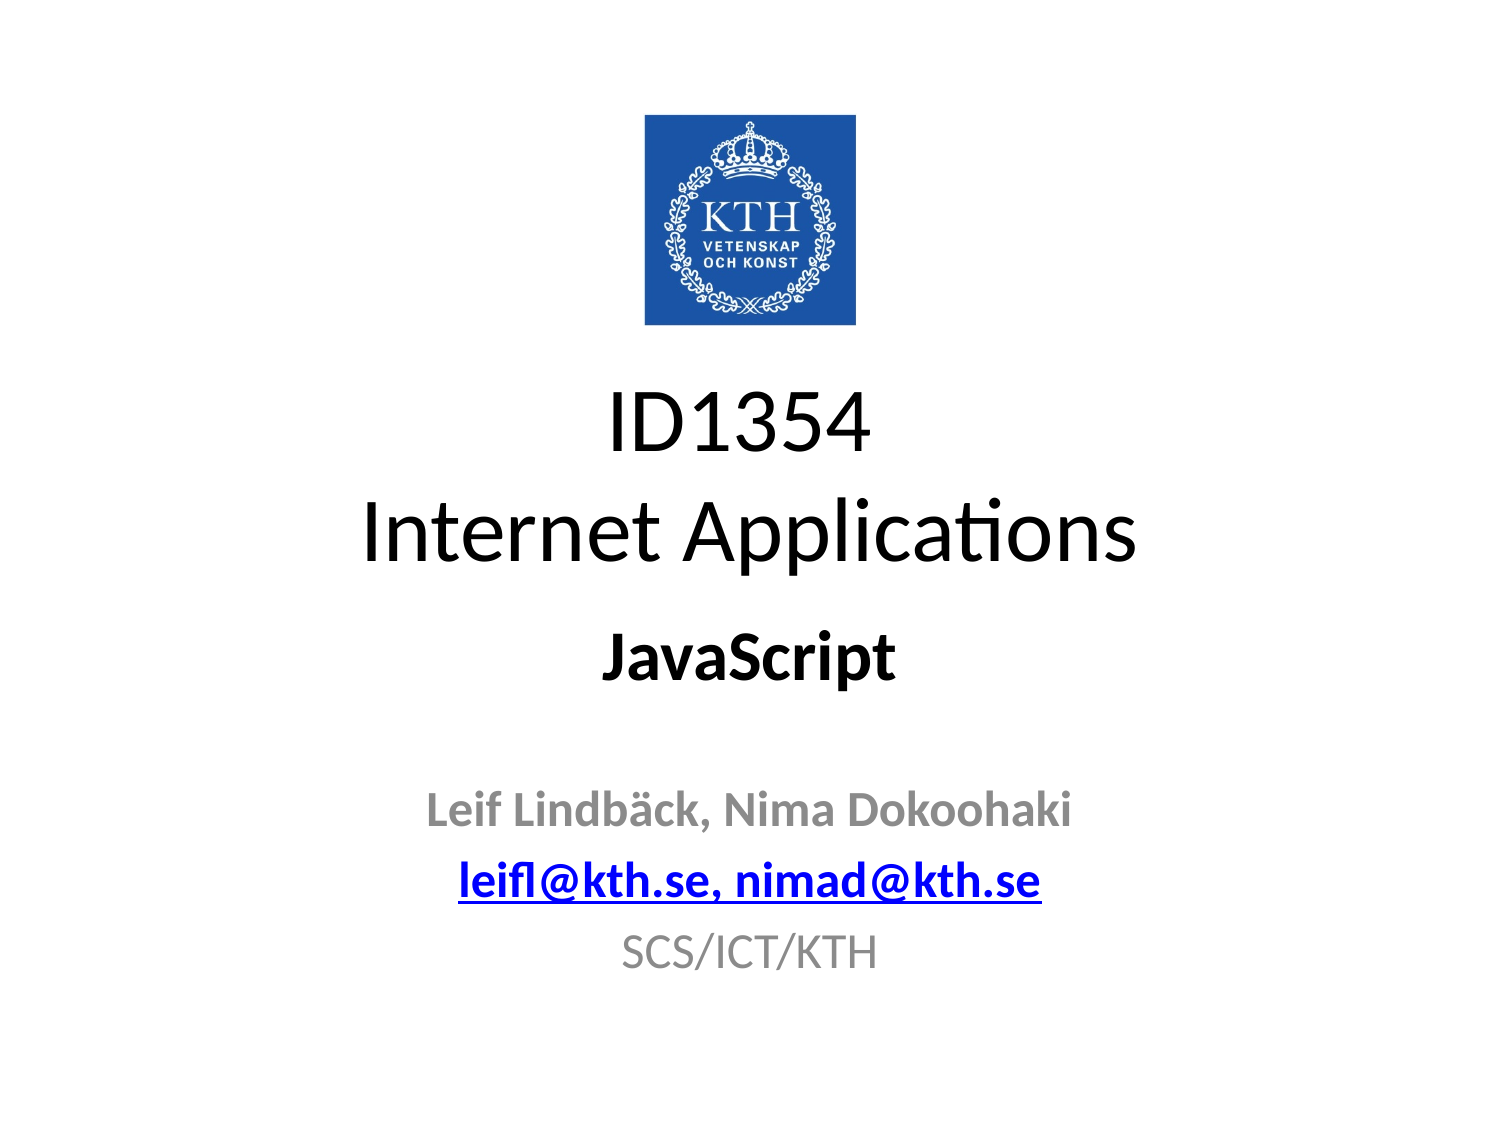

# ID1354 Internet Applications
JavaScript
Leif Lindbäck, Nima Dokoohaki
leifl@kth.se, nimad@kth.se
SCS/ICT/KTH